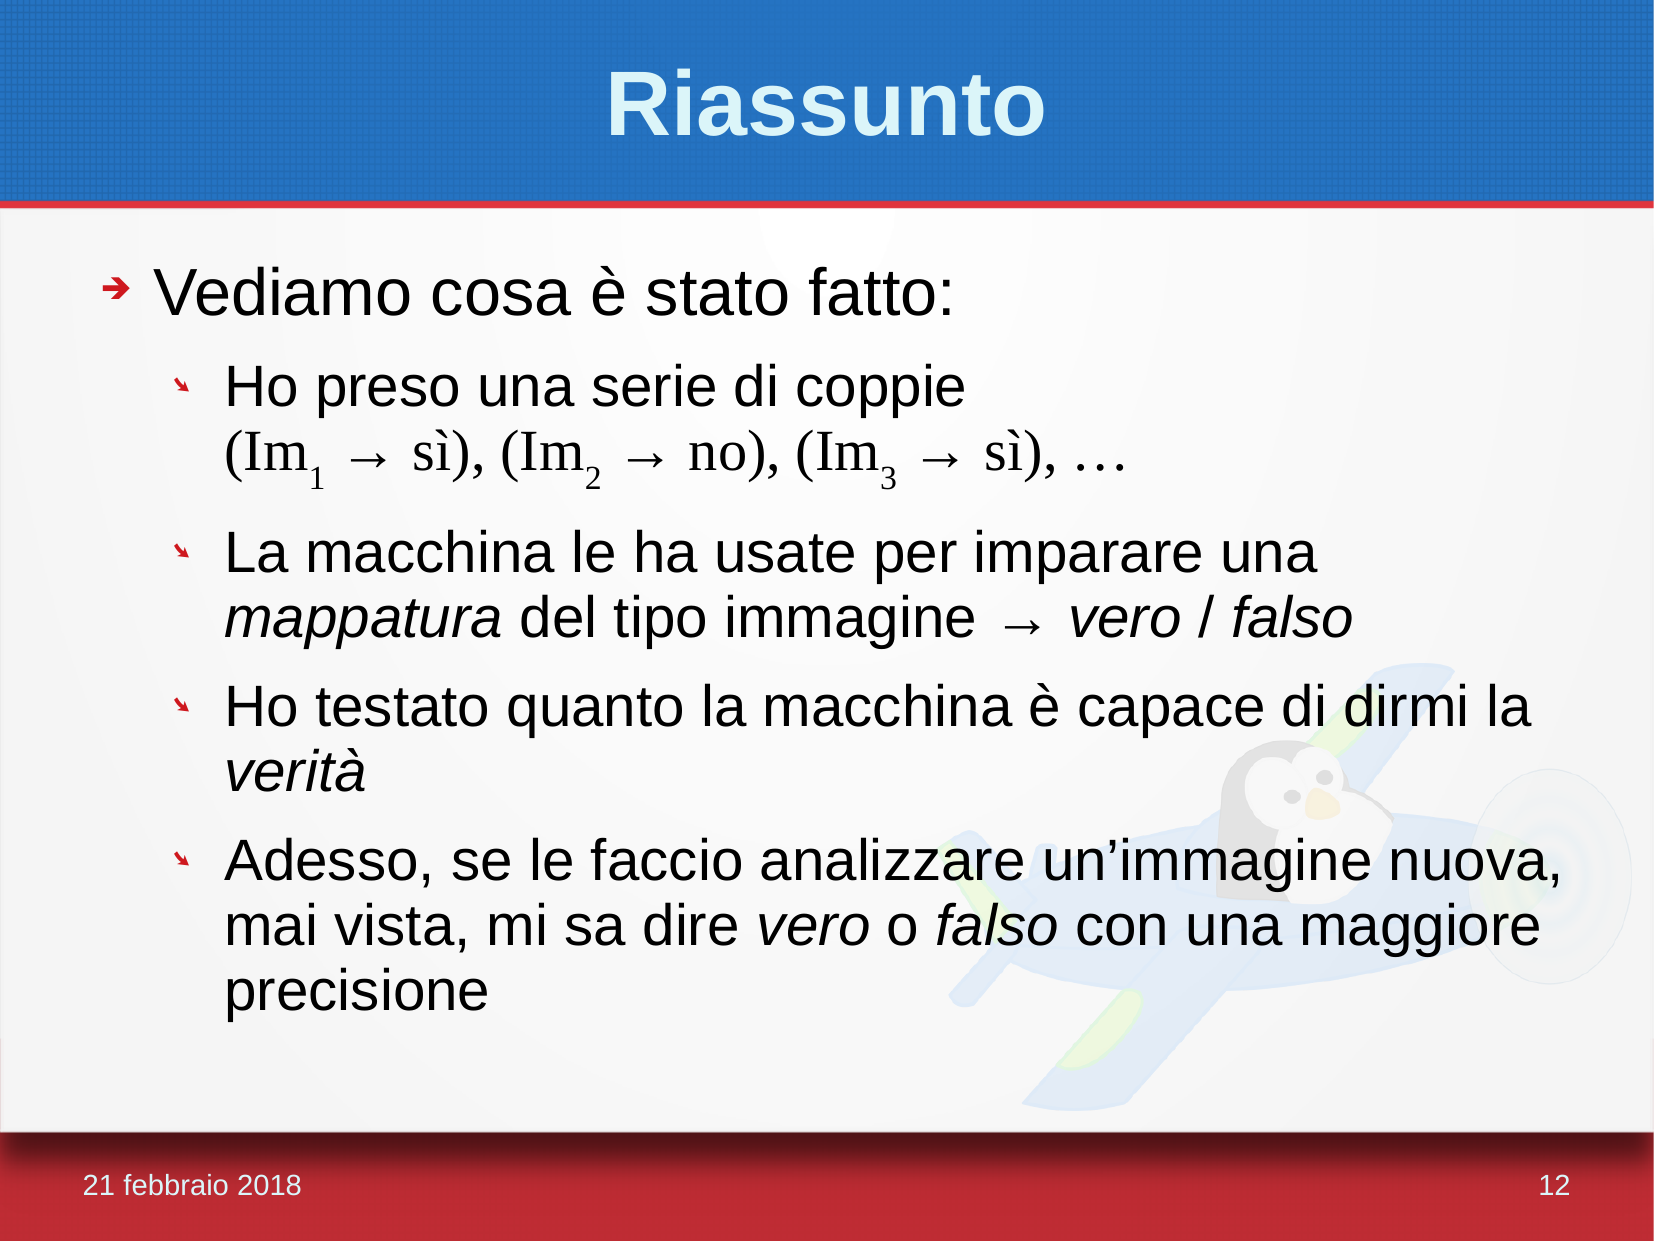

# Riassunto
Vediamo cosa è stato fatto:
Ho preso una serie di coppie
(Im1 → sì), (Im2 → no), (Im3 → sì), …
La macchina le ha usate per imparare una mappatura del tipo immagine → vero / falso
Ho testato quanto la macchina è capace di dirmi la verità
Adesso, se le faccio analizzare un’immagine nuova, mai vista, mi sa dire vero o falso con una maggiore precisione
21 febbraio 2018
12